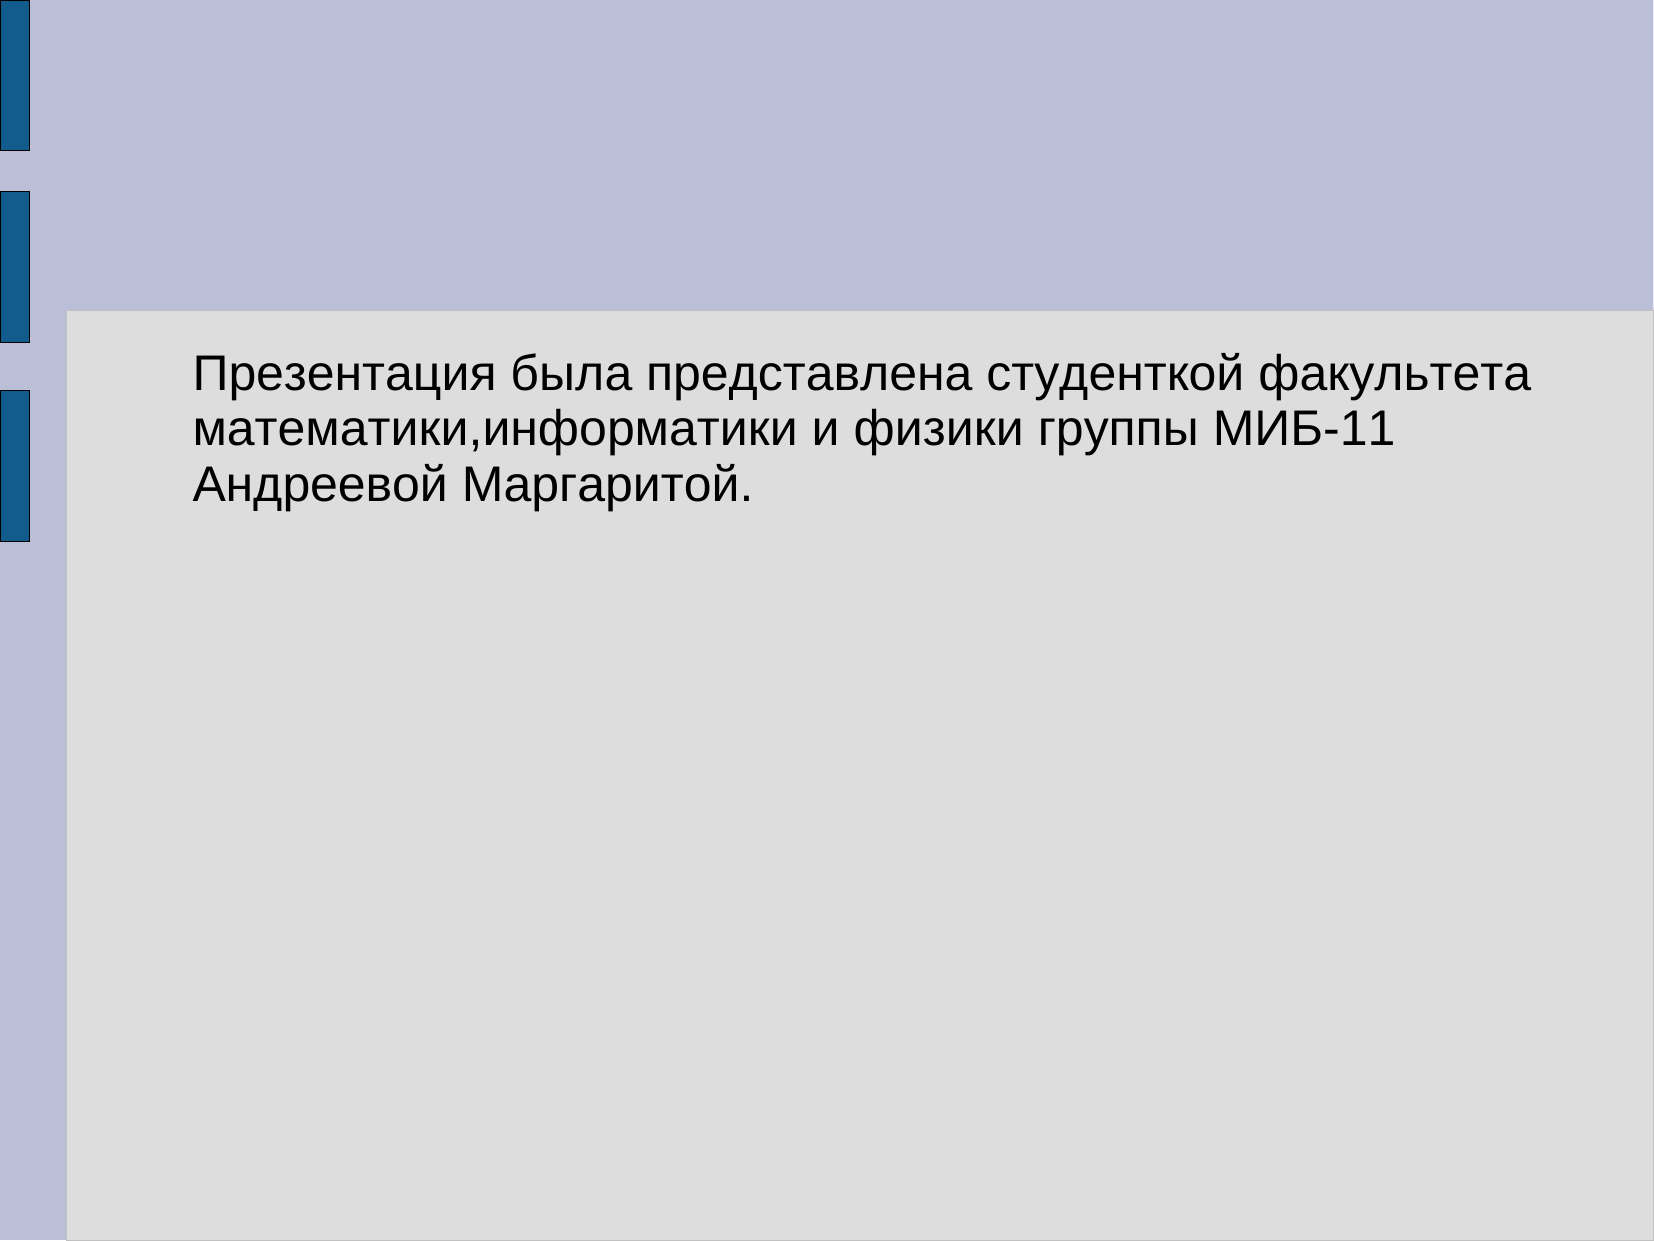

#
Презентация была представлена студенткой факультета математики,информатики и физики группы МИБ-11 Андреевой Маргаритой.